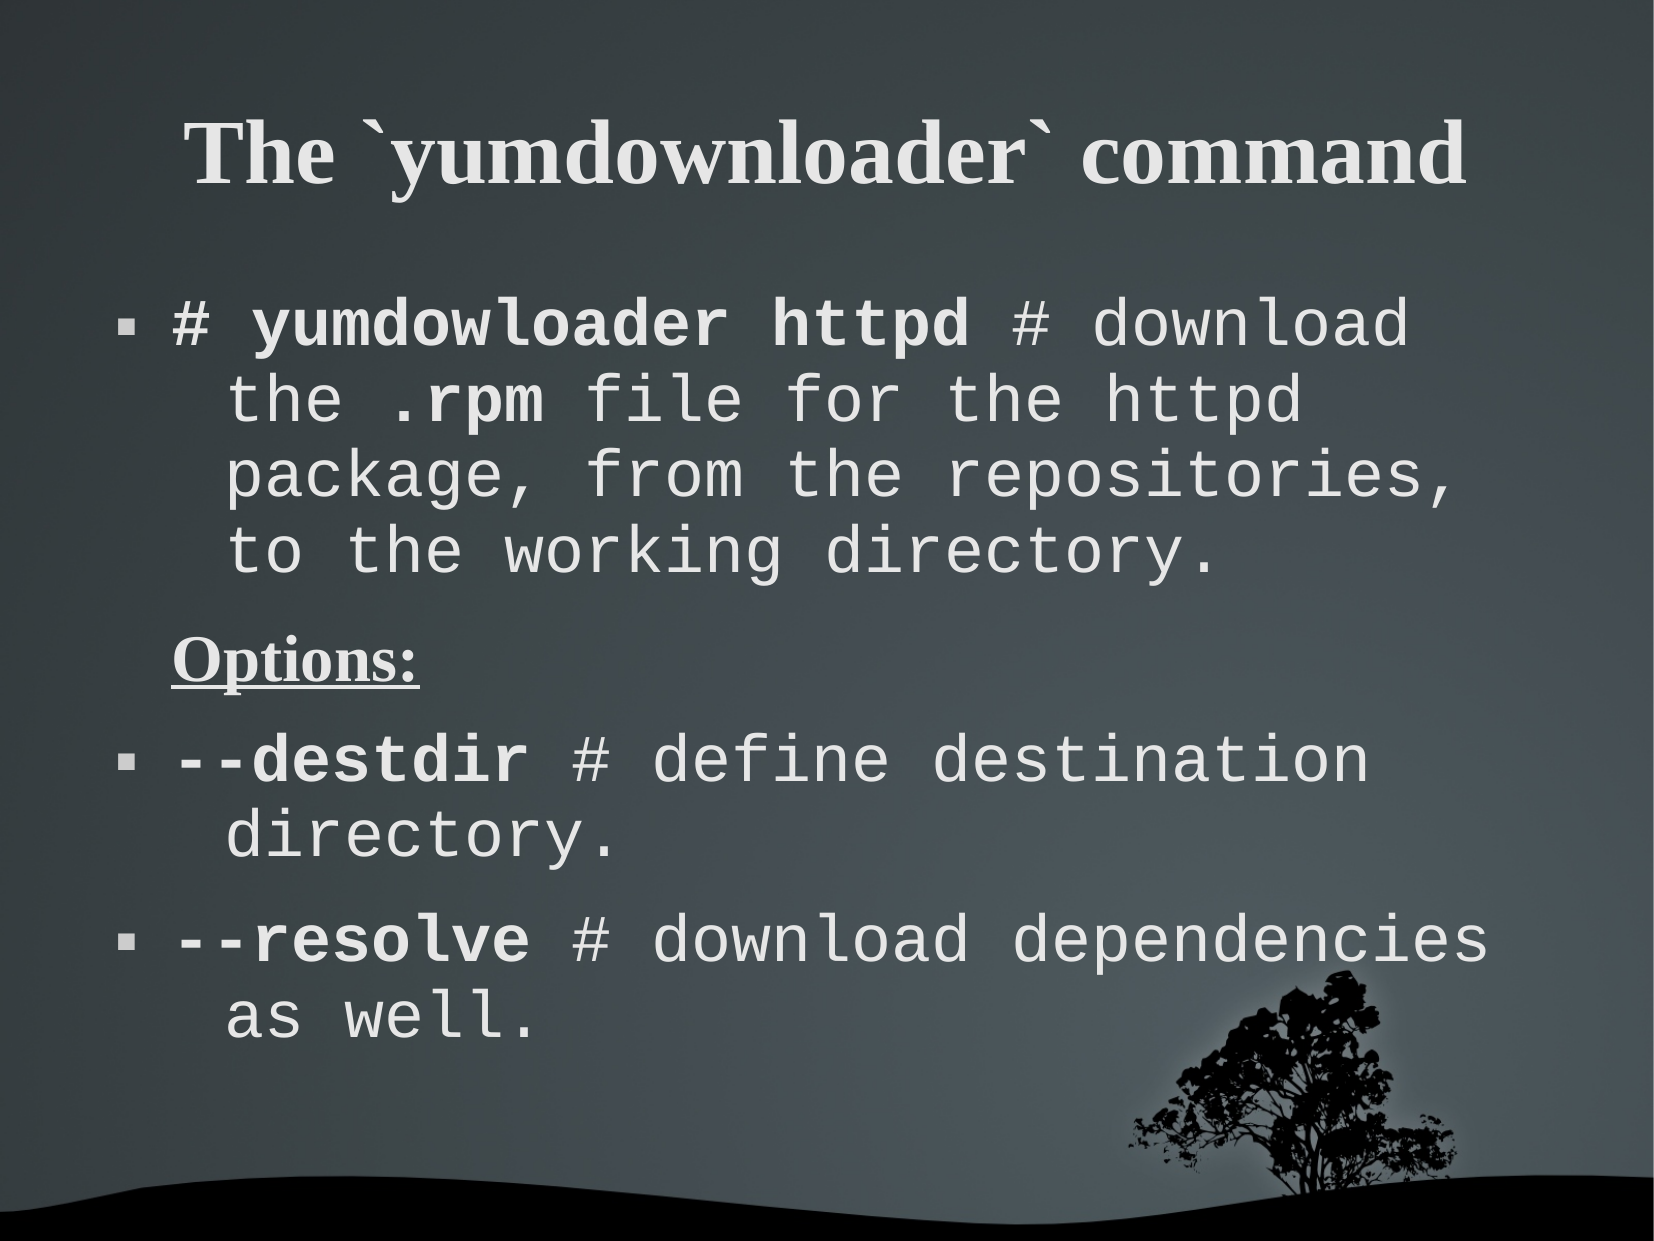

# The `yumdownloader` command
# yumdowloader httpd # download the .rpm file for the httpd package, from the repositories, to the working directory.
Options:
--destdir # define destination directory.
--resolve # download dependencies as well.